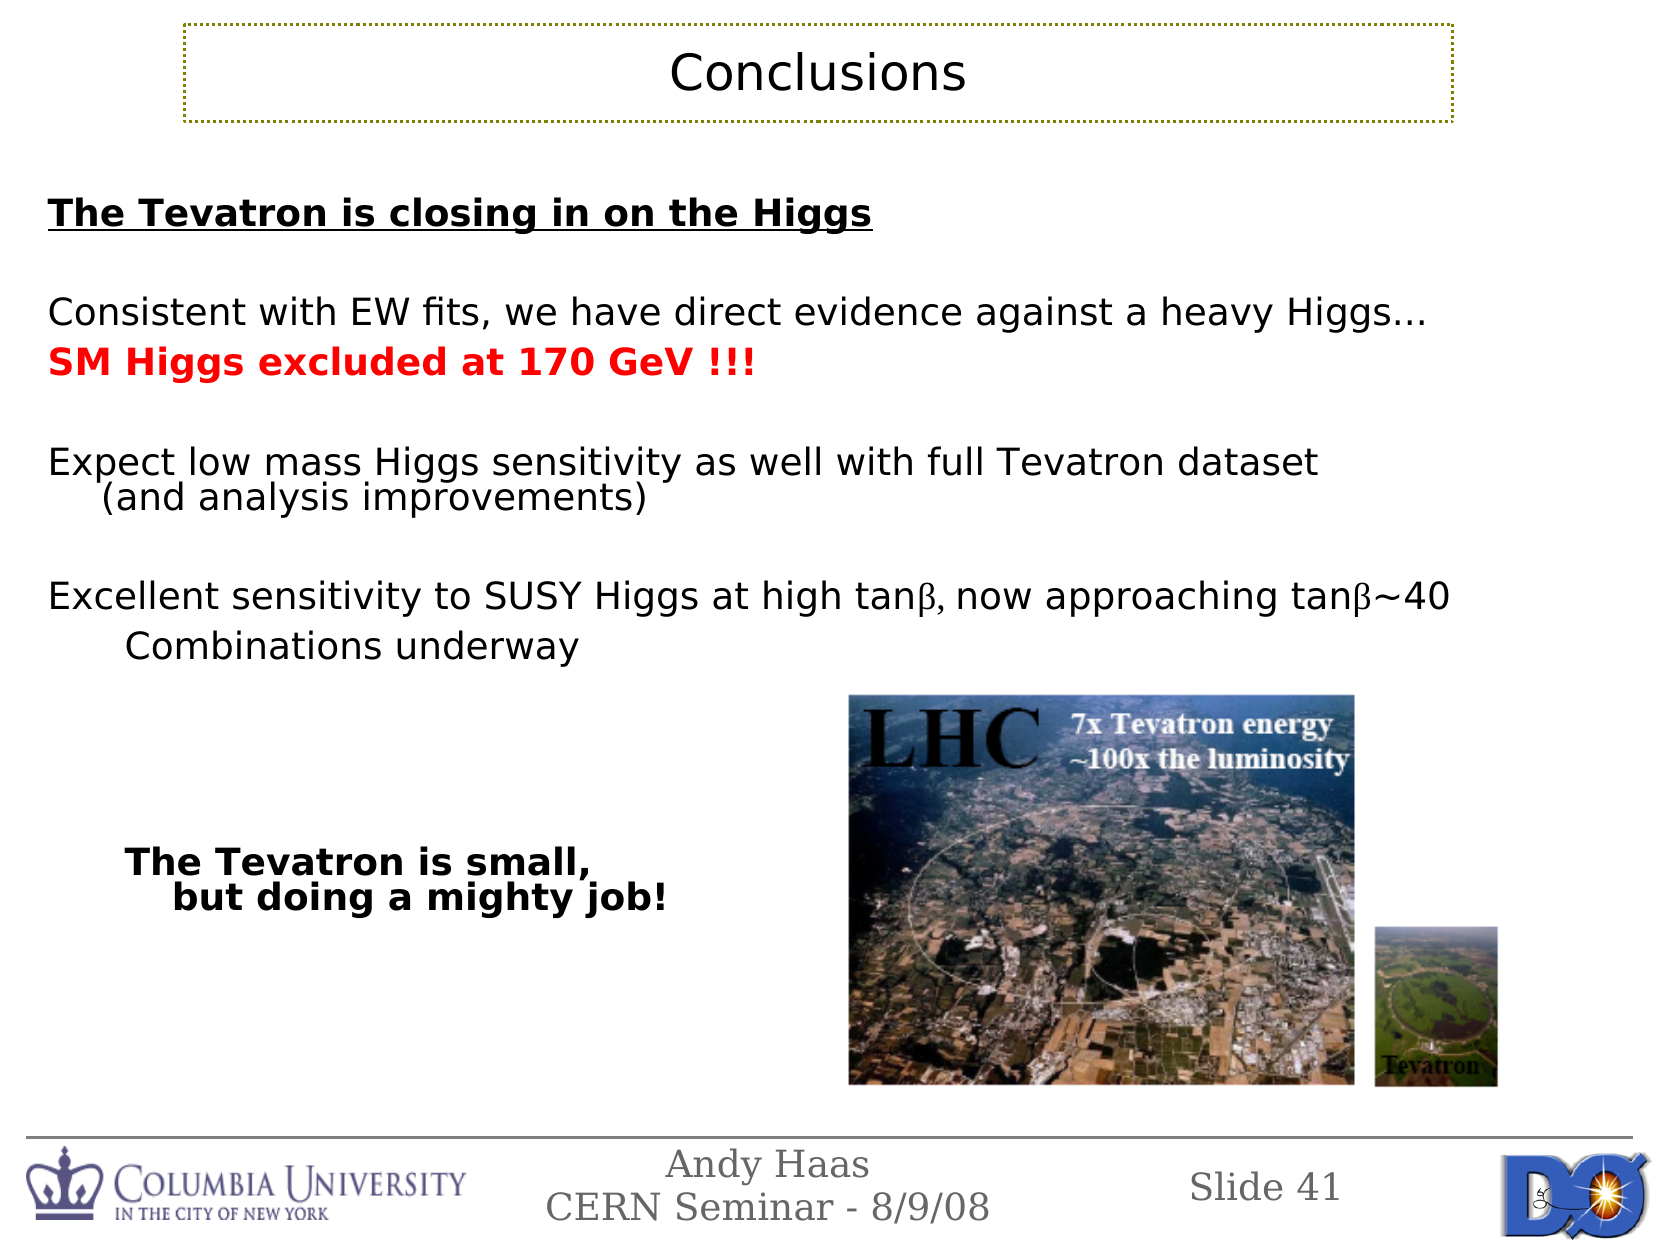

# Conclusions
The Tevatron is closing in on the Higgs
Consistent with EW fits, we have direct evidence against a heavy Higgs...
SM Higgs excluded at 170 GeV !!!
Expect low mass Higgs sensitivity as well with full Tevatron dataset
(and analysis improvements)
Excellent sensitivity to SUSY Higgs at high tanβ, now approaching tanβ~40
Combinations underway
The Tevatron is small,
but doing a mighty job!